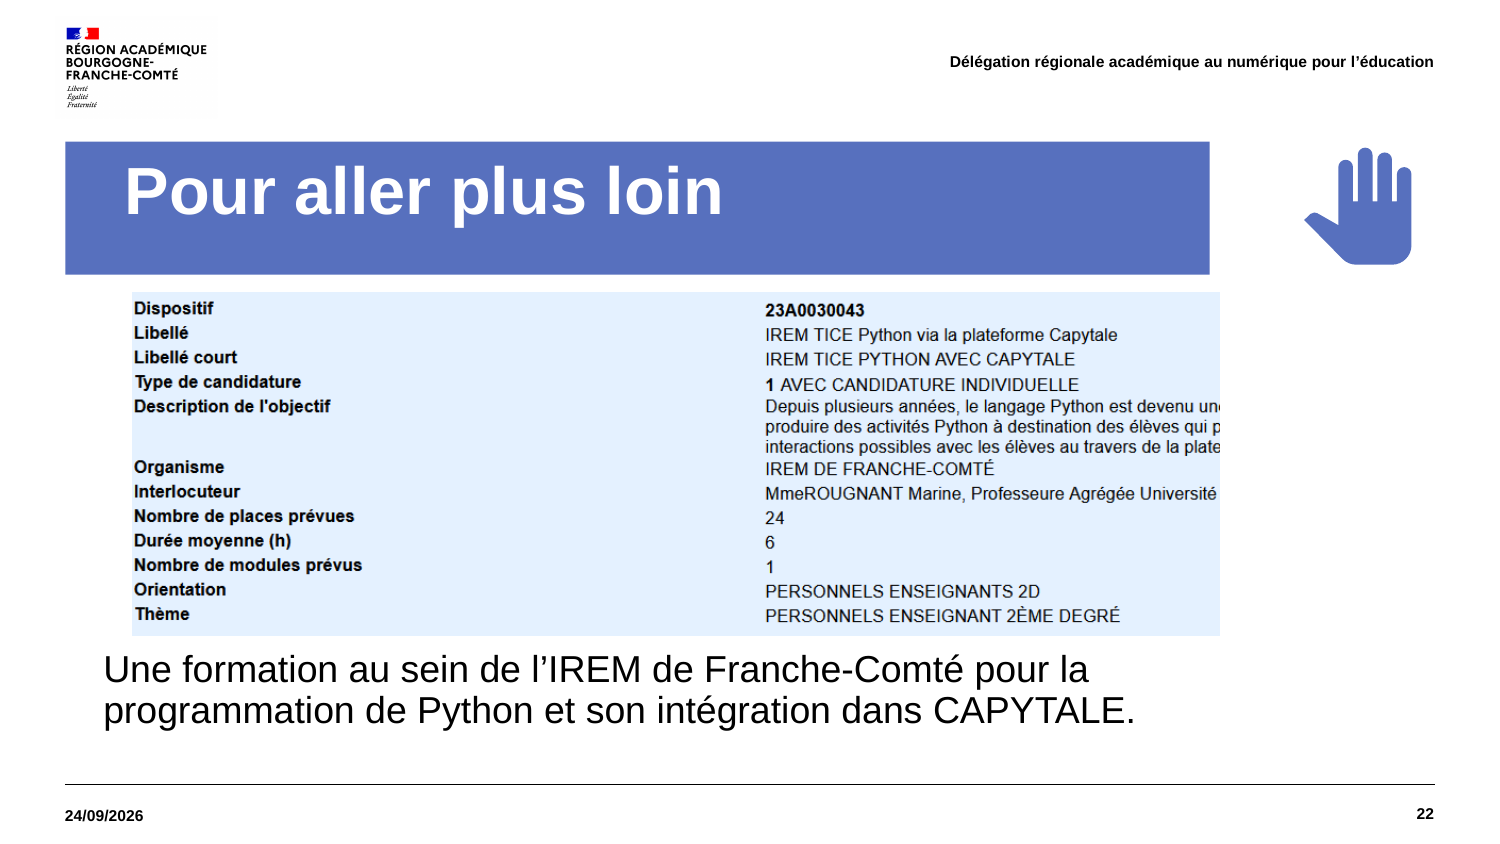

Délégation régionale académique au numérique pour l’éducation
Pour aller plus loin
Une formation au sein de l’IREM de Franche-Comté pour la programmation de Python et son intégration dans CAPYTALE.